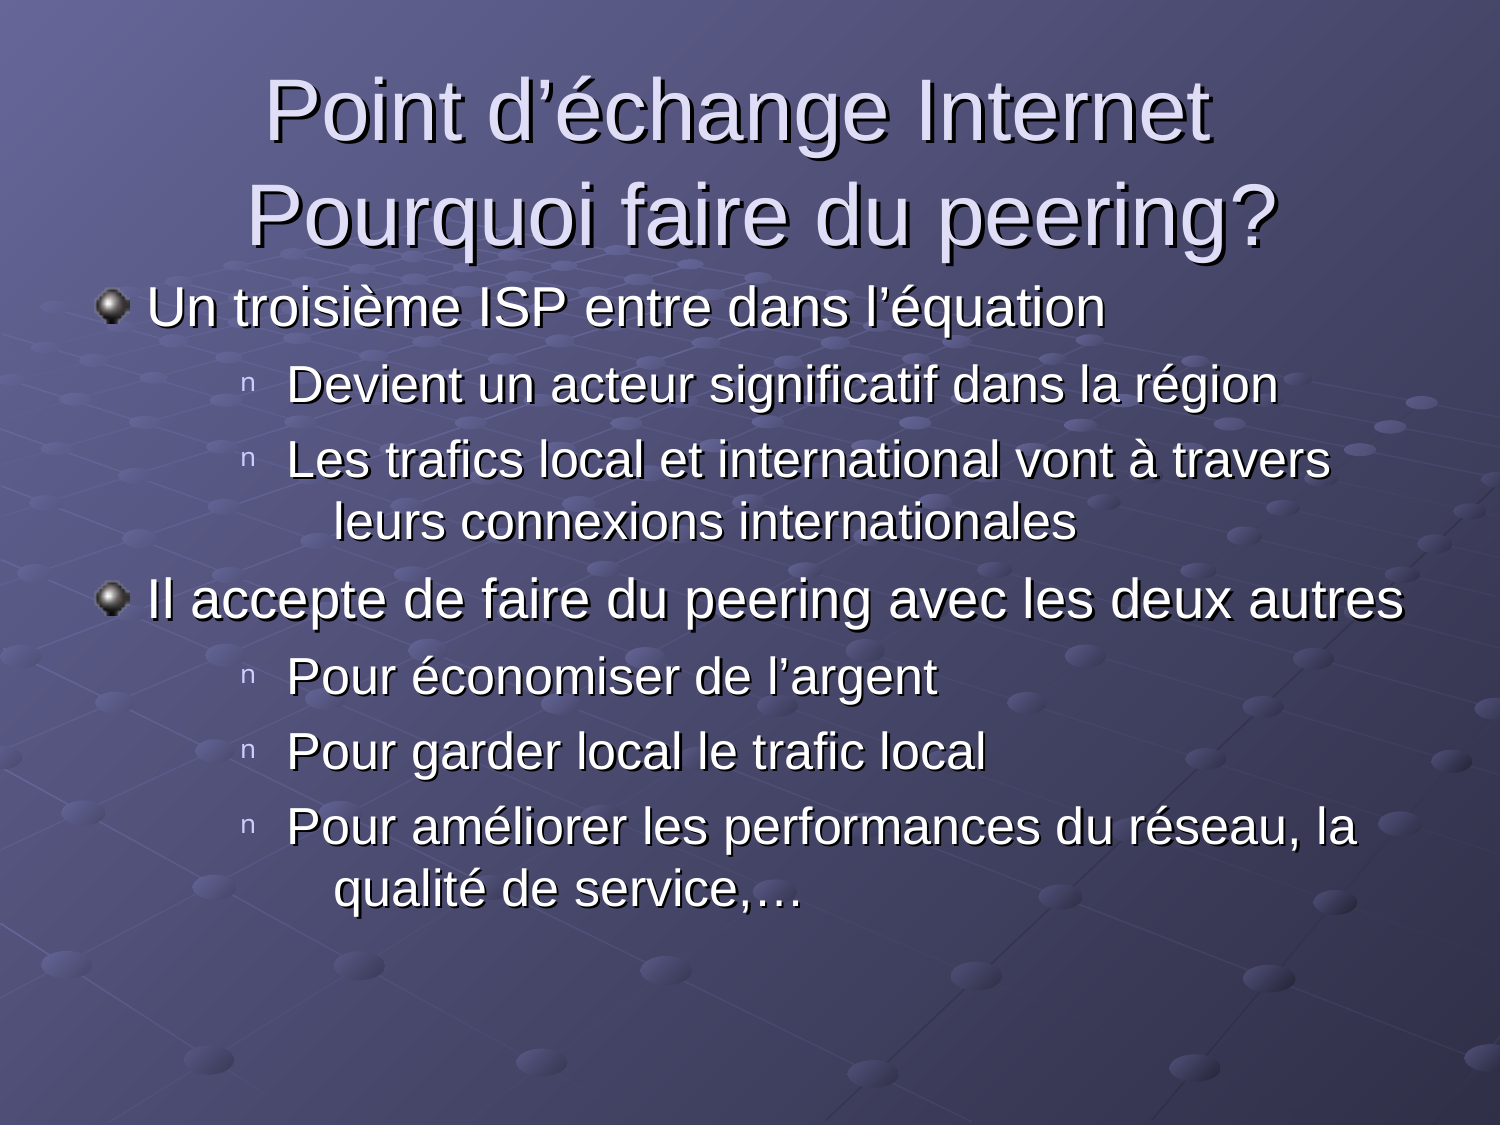

# Point d’échange Internet Pourquoi faire du peering?
Un troisième ISP entre dans l’équation
Devient un acteur significatif dans la région
Les trafics local et international vont à travers leurs connexions internationales
Il accepte de faire du peering avec les deux autres
Pour économiser de l’argent
Pour garder local le trafic local
Pour améliorer les performances du réseau, la qualité de service,…